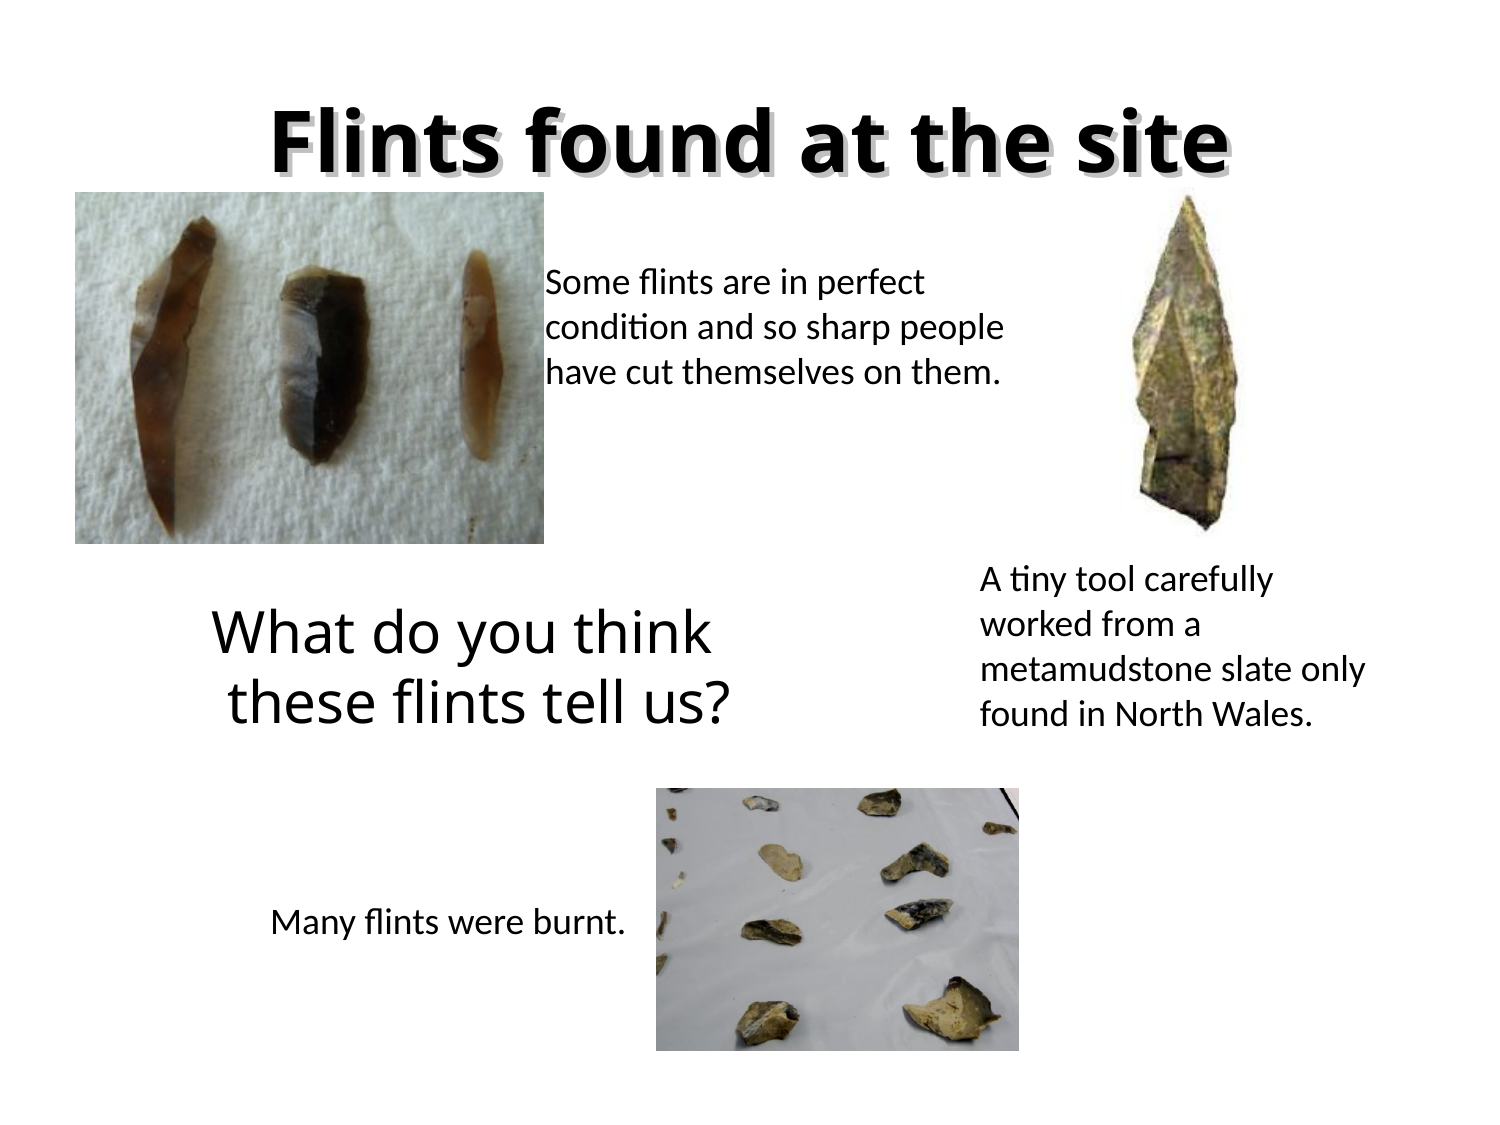

# Flints found at the site
Some flints are in perfect
condition and so sharp people
have cut themselves on them.
A tiny tool carefully worked from a metamudstone slate only found in North Wales.
What do you think
 these flints tell us?
Many flints were burnt.